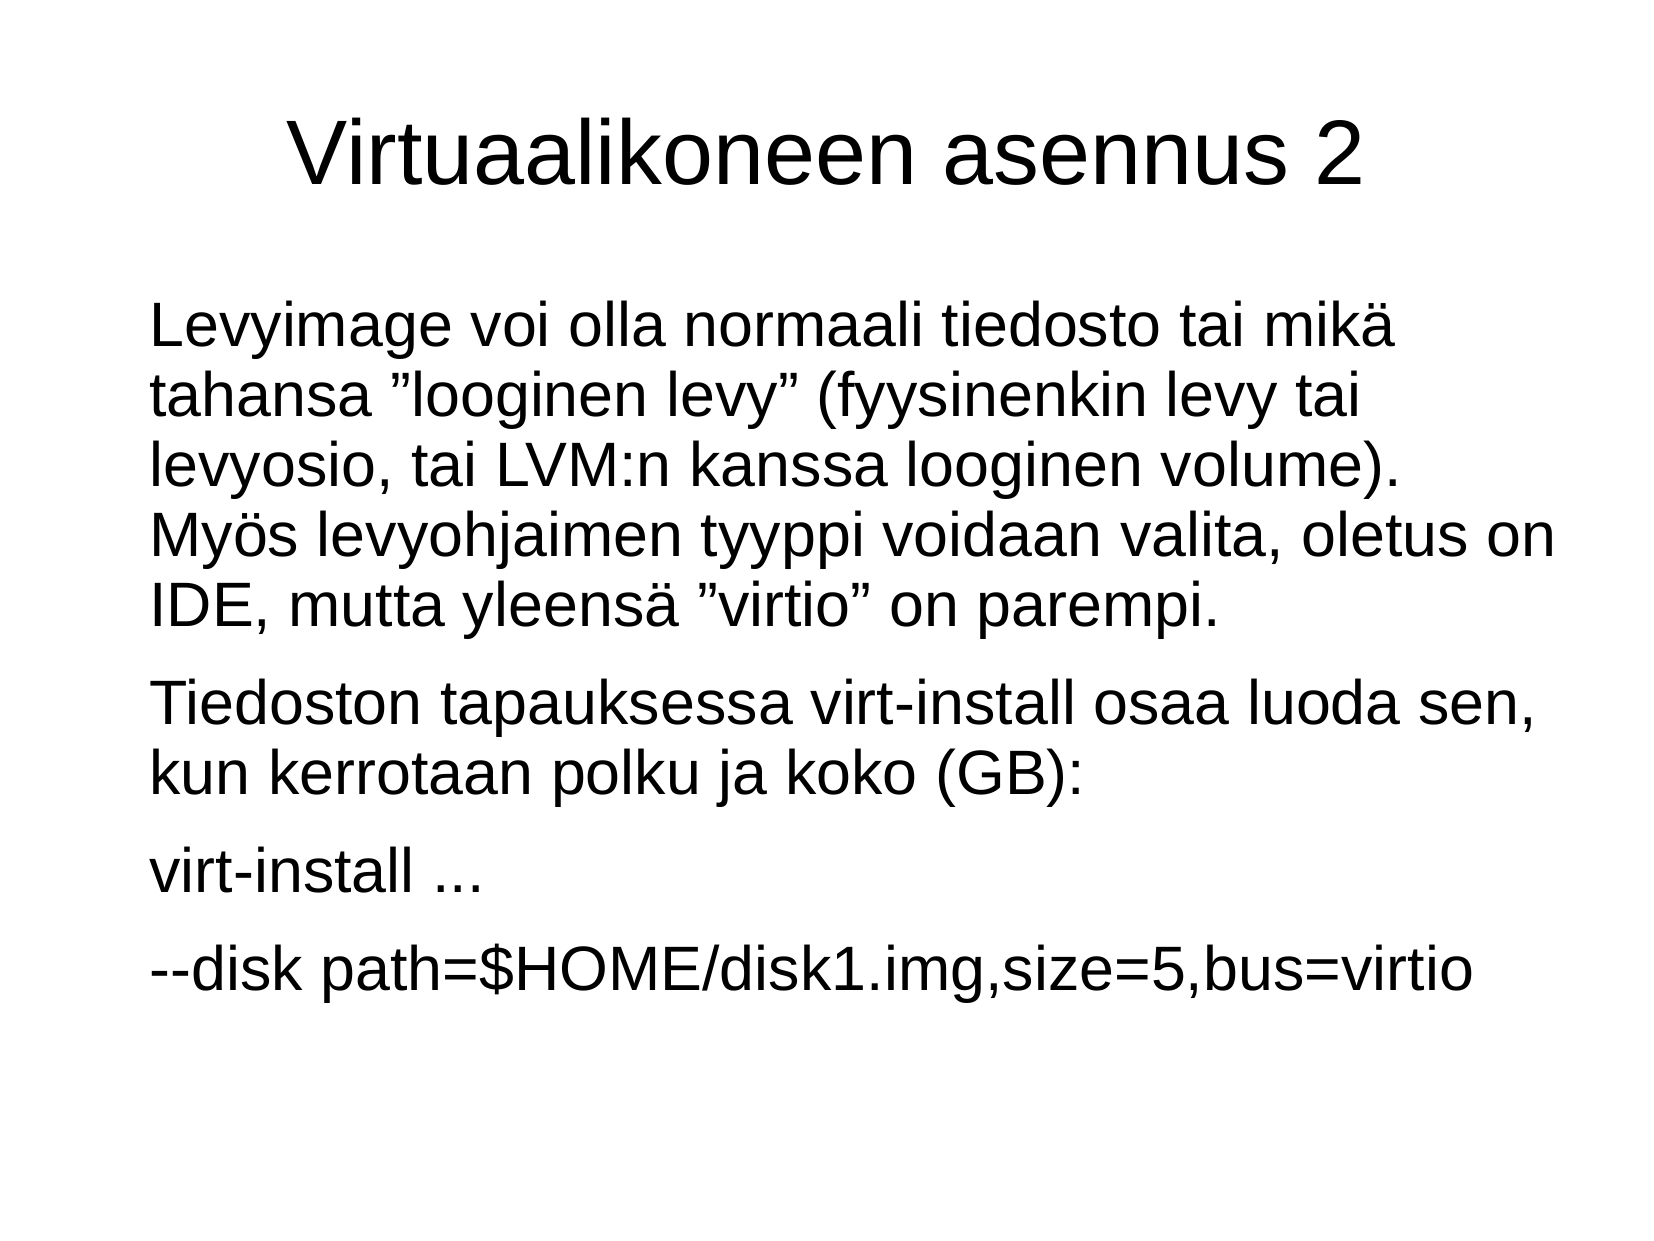

# Virtuaalikoneen asennus 2
Levyimage voi olla normaali tiedosto tai mikä tahansa ”looginen levy” (fyysinenkin levy tai levyosio, tai LVM:n kanssa looginen volume). Myös levyohjaimen tyyppi voidaan valita, oletus on IDE, mutta yleensä ”virtio” on parempi.
Tiedoston tapauksessa virt-install osaa luoda sen, kun kerrotaan polku ja koko (GB):
virt-install ...
--disk path=$HOME/disk1.img,size=5,bus=virtio